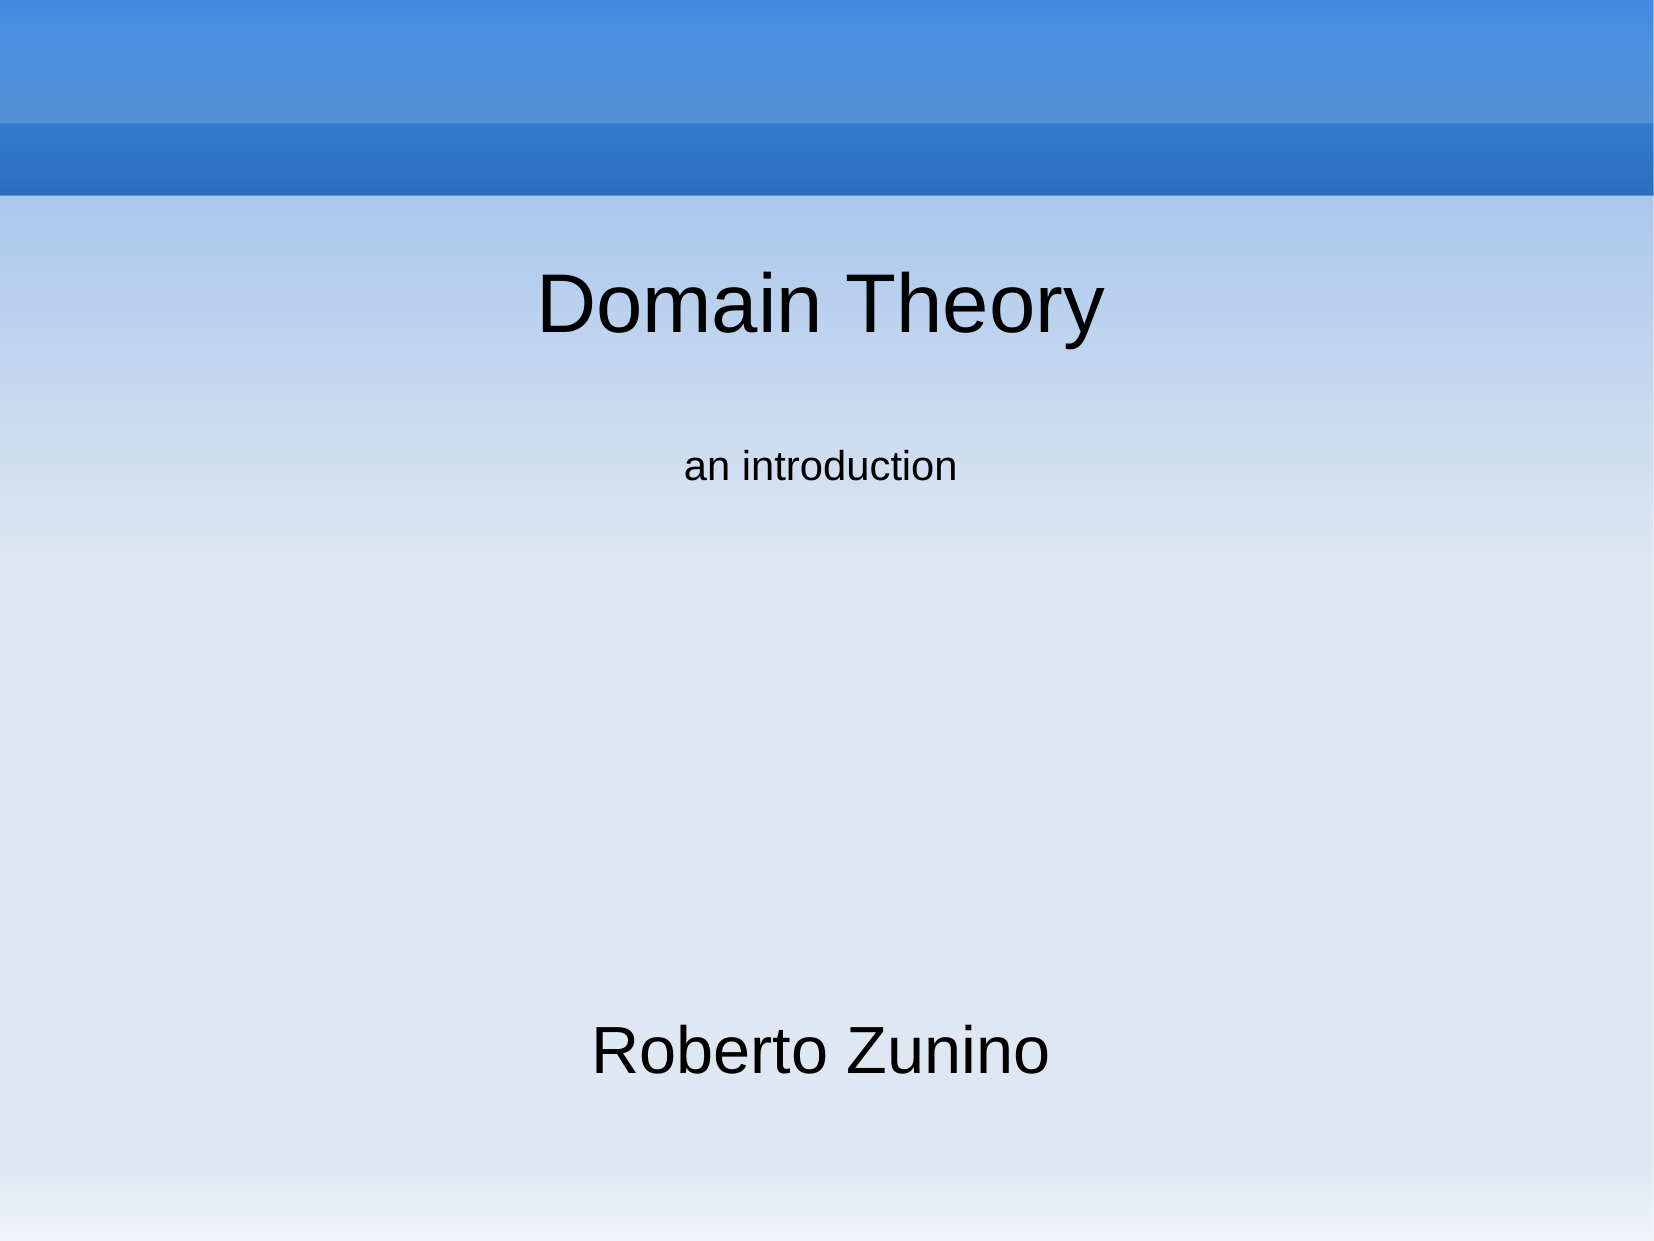

# Domain Theory an introduction
Roberto Zunino